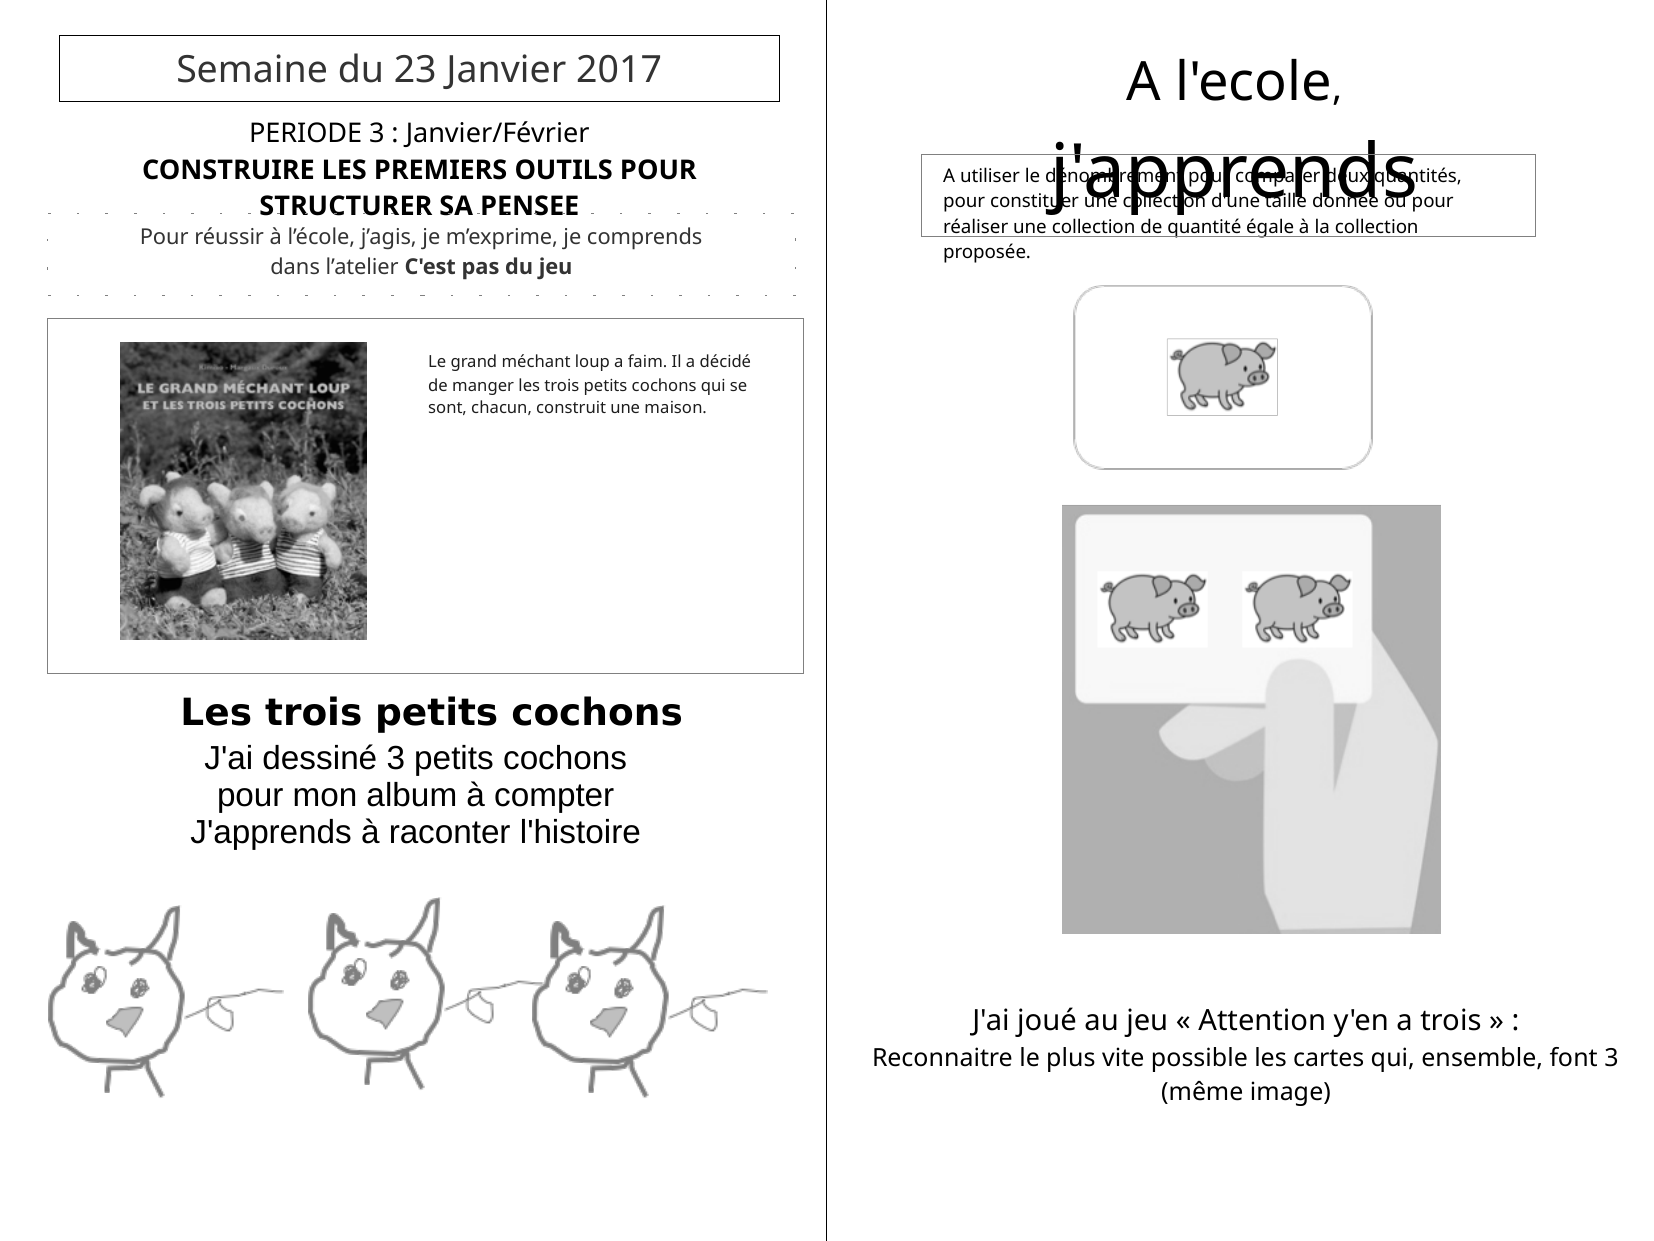

Semaine du 23 Janvier 2017
A l'ecole, j'apprends
PERIODE 3 : Janvier/Février
CONSTRUIRE LES PREMIERS OUTILS POUR STRUCTURER SA PENSEE
A utiliser le dénombrement pour comparer deux quantités, pour constituer une collection d'une taille donnée ou pour réaliser une collection de quantité égale à la collection proposée.
Pour réussir à l’école, j’agis, je m’exprime, je comprends
dans l’atelier C'est pas du jeu
Le grand méchant loup a faim. Il a décidé de manger les trois petits cochons qui se sont, chacun, construit une maison.
Les trois petits cochons
J'ai dessiné 3 petits cochons
pour mon album à compter
J'apprends à raconter l'histoire
J'ai joué au jeu « Attention y'en a trois » :
Reconnaitre le plus vite possible les cartes qui, ensemble, font 3 (même image)